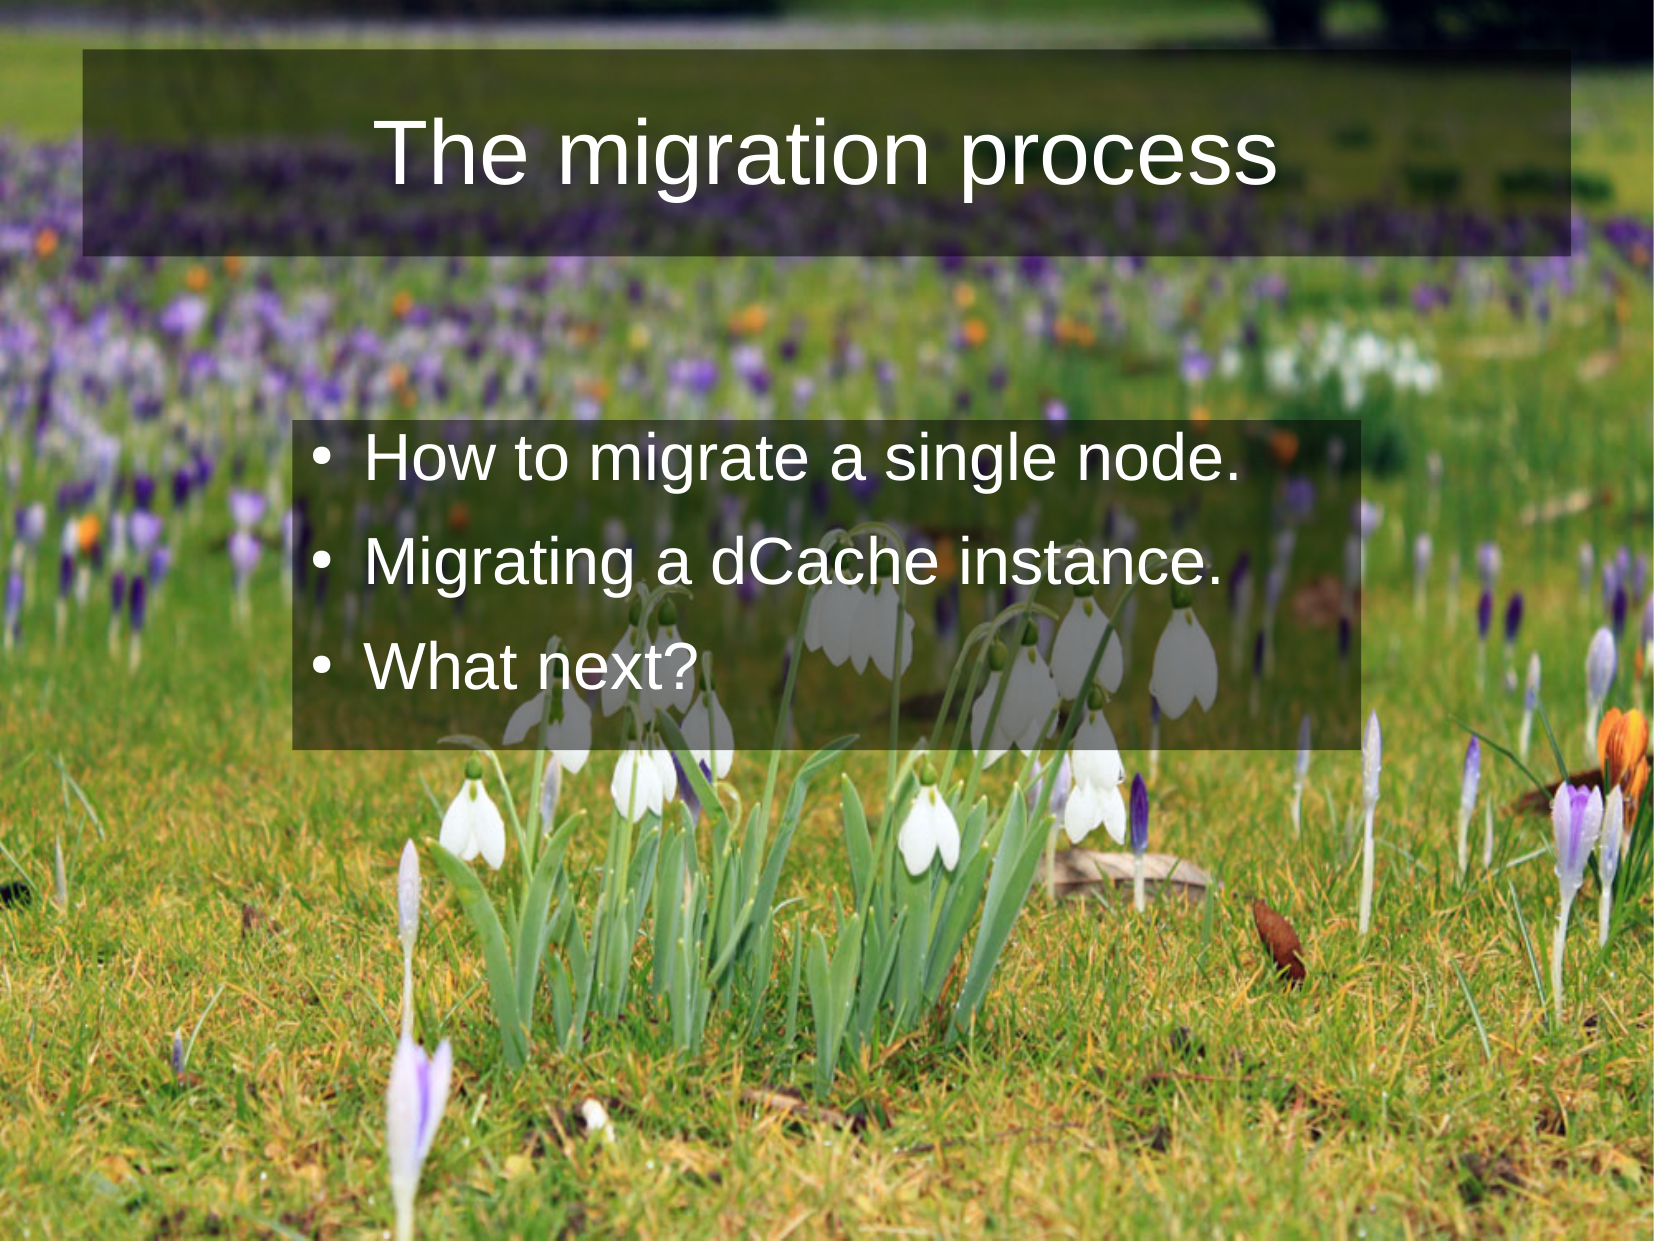

# The migration process
How to migrate a single node.
Migrating a dCache instance.
What next?